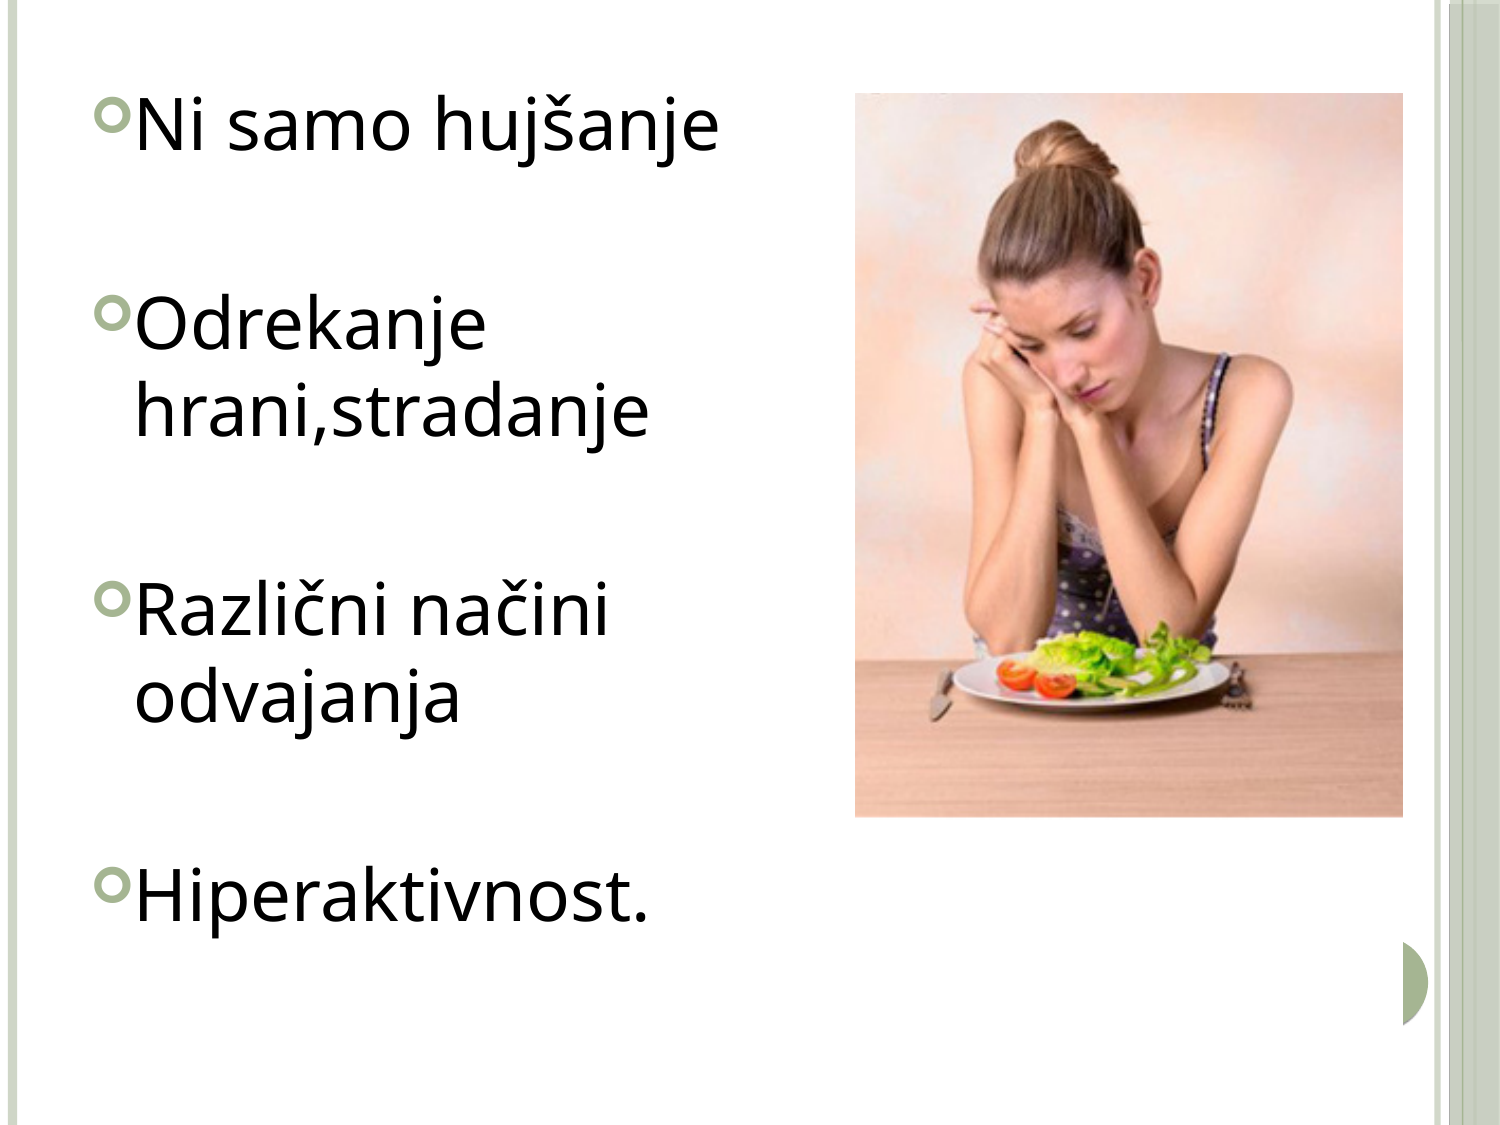

# Ni samo hujšanje
Odrekanje hrani,stradanje
Različni načini odvajanja
Hiperaktivnost.